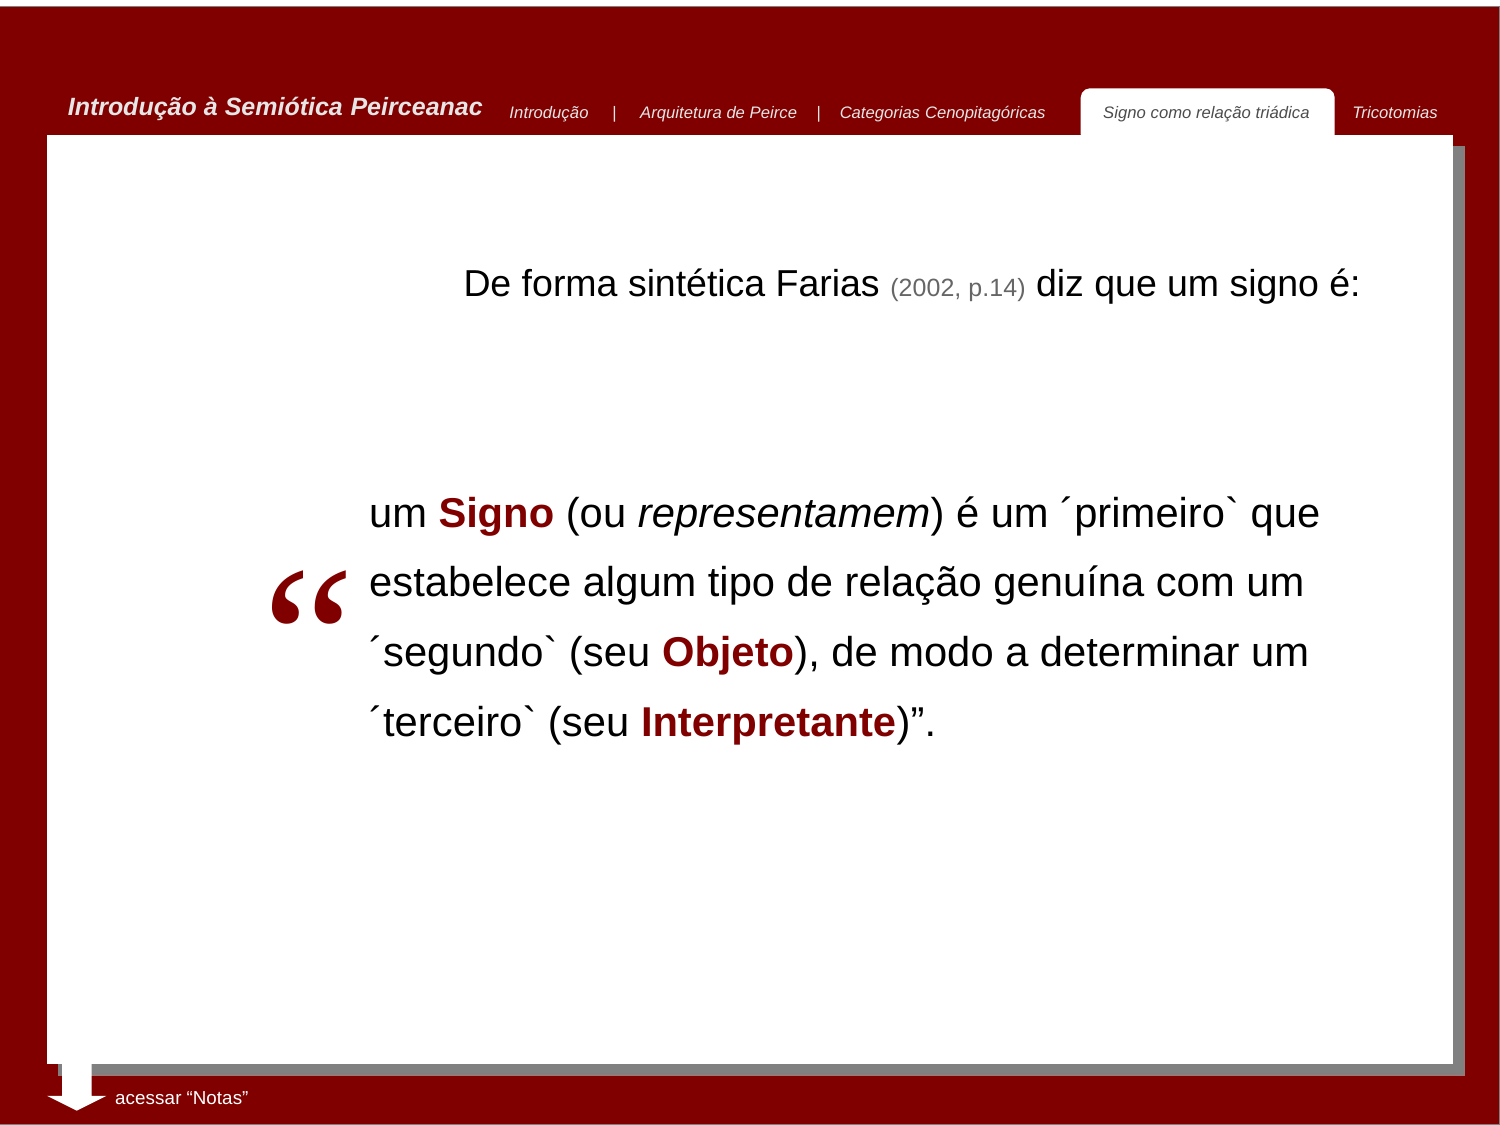

De forma sintética Farias (2002, p.14) diz que um signo é:
“
um Signo (ou representamem) é um ´primeiro` que estabelece algum tipo de relação genuína com um ´segundo` (seu Objeto), de modo a determinar um ´terceiro` (seu Interpretante)”.
acessar “Notas”